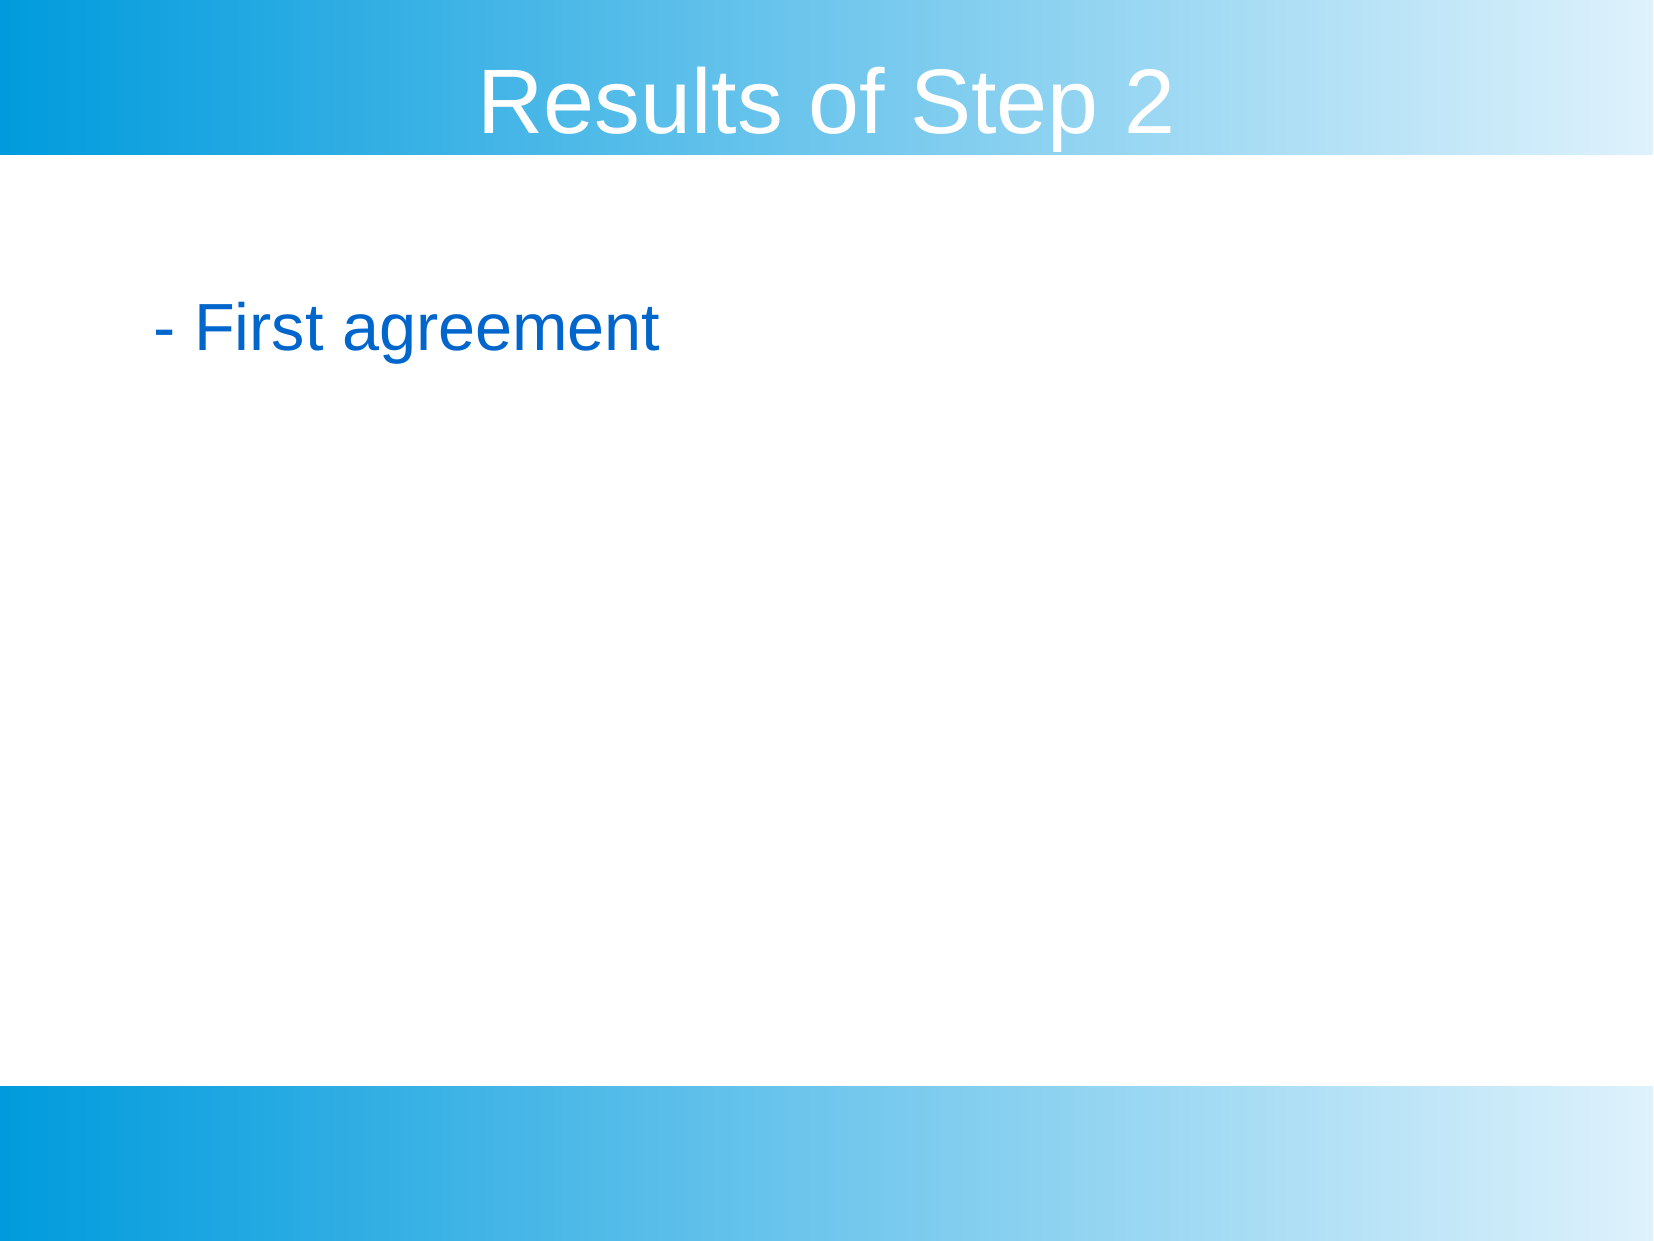

# Results of Step 2
- First agreement